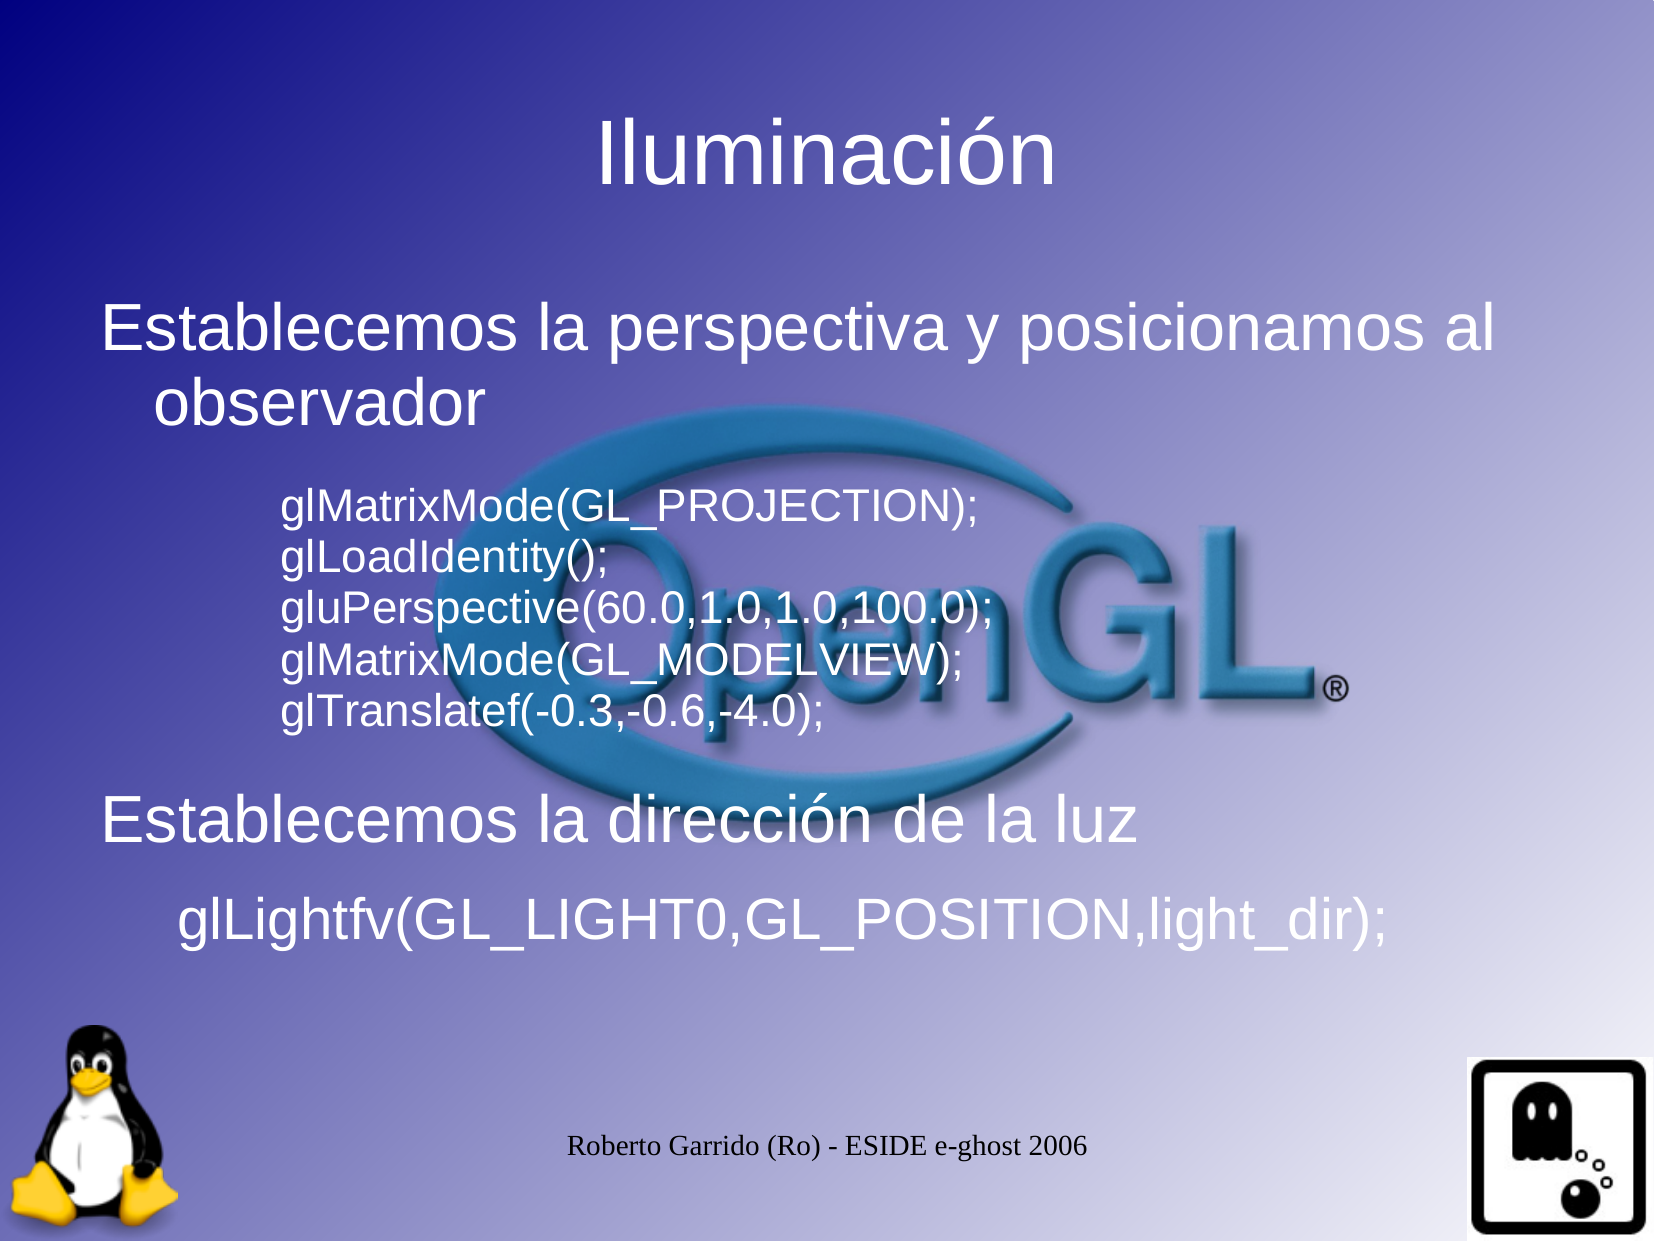

# Iluminación
Establecemos la perspectiva y posicionamos al observador
Establecemos la dirección de la luz
glLightfv(GL_LIGHT0,GL_POSITION,light_dir);
glMatrixMode(GL_PROJECTION);
glLoadIdentity();
gluPerspective(60.0,1.0,1.0,100.0);
glMatrixMode(GL_MODELVIEW);
glTranslatef(-0.3,-0.6,-4.0);
Roberto Garrido (Ro) - ESIDE e-ghost 2006